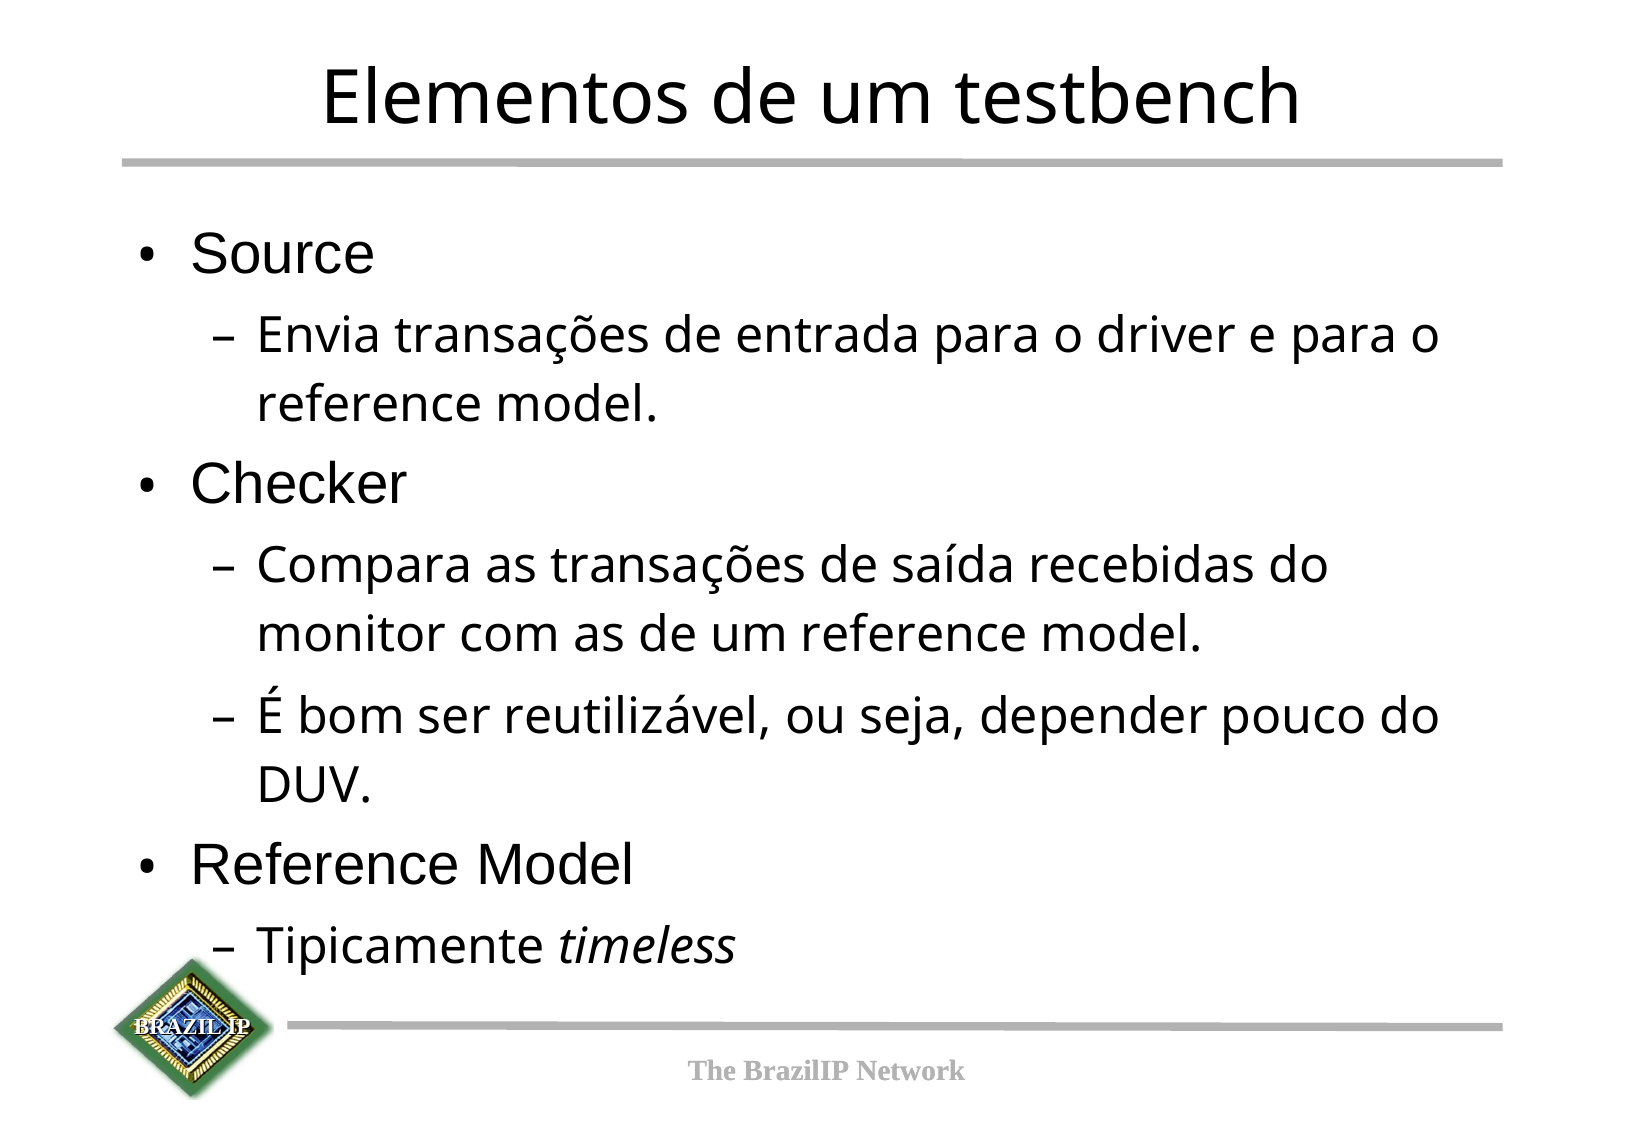

# Elementos de um testbench
Source
Envia transações de entrada para o driver e para o reference model.
Checker
Compara as transações de saída recebidas do monitor com as de um reference model.
É bom ser reutilizável, ou seja, depender pouco do DUV.
Reference Model
Tipicamente timeless